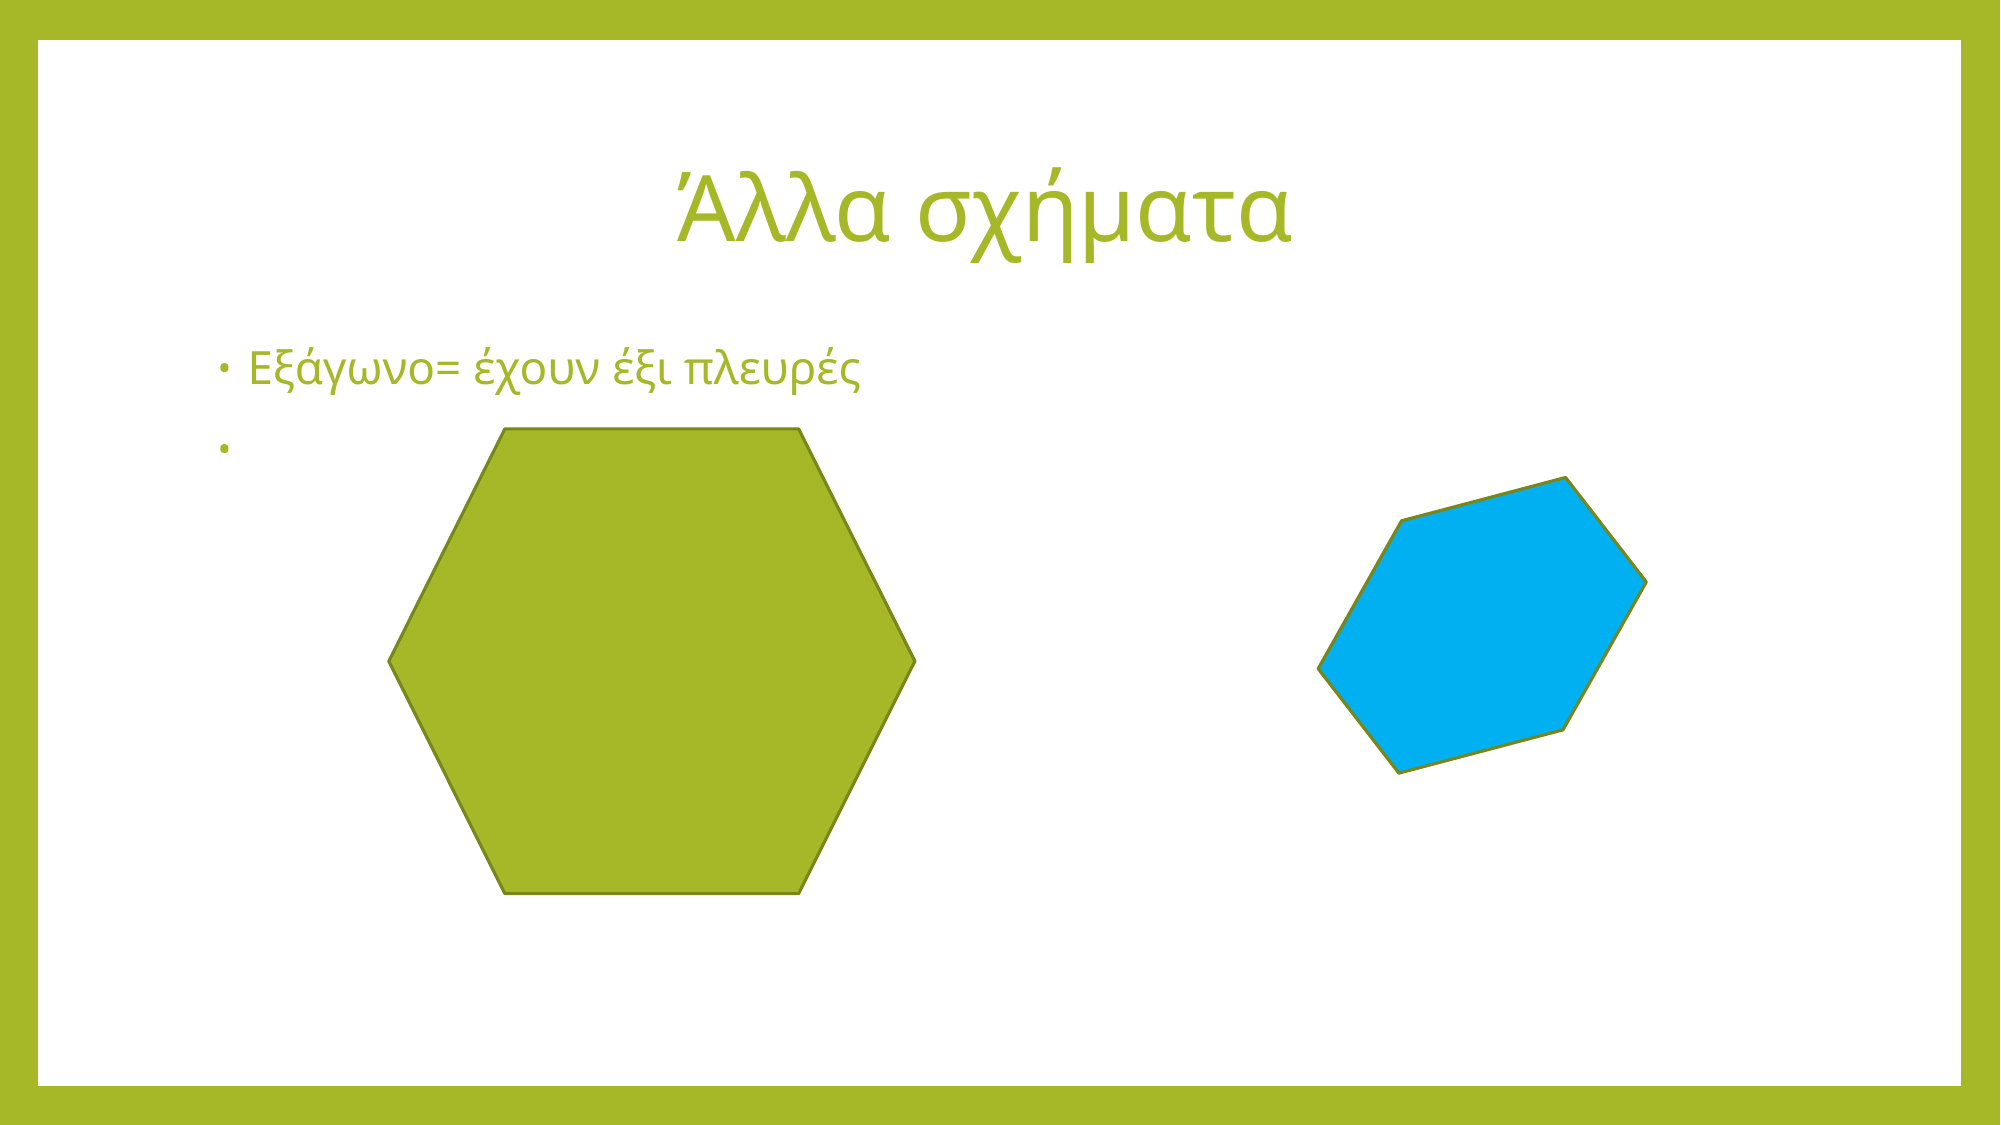

# Άλλα σχήματα
Εξάγωνο= έχουν έξι πλευρές